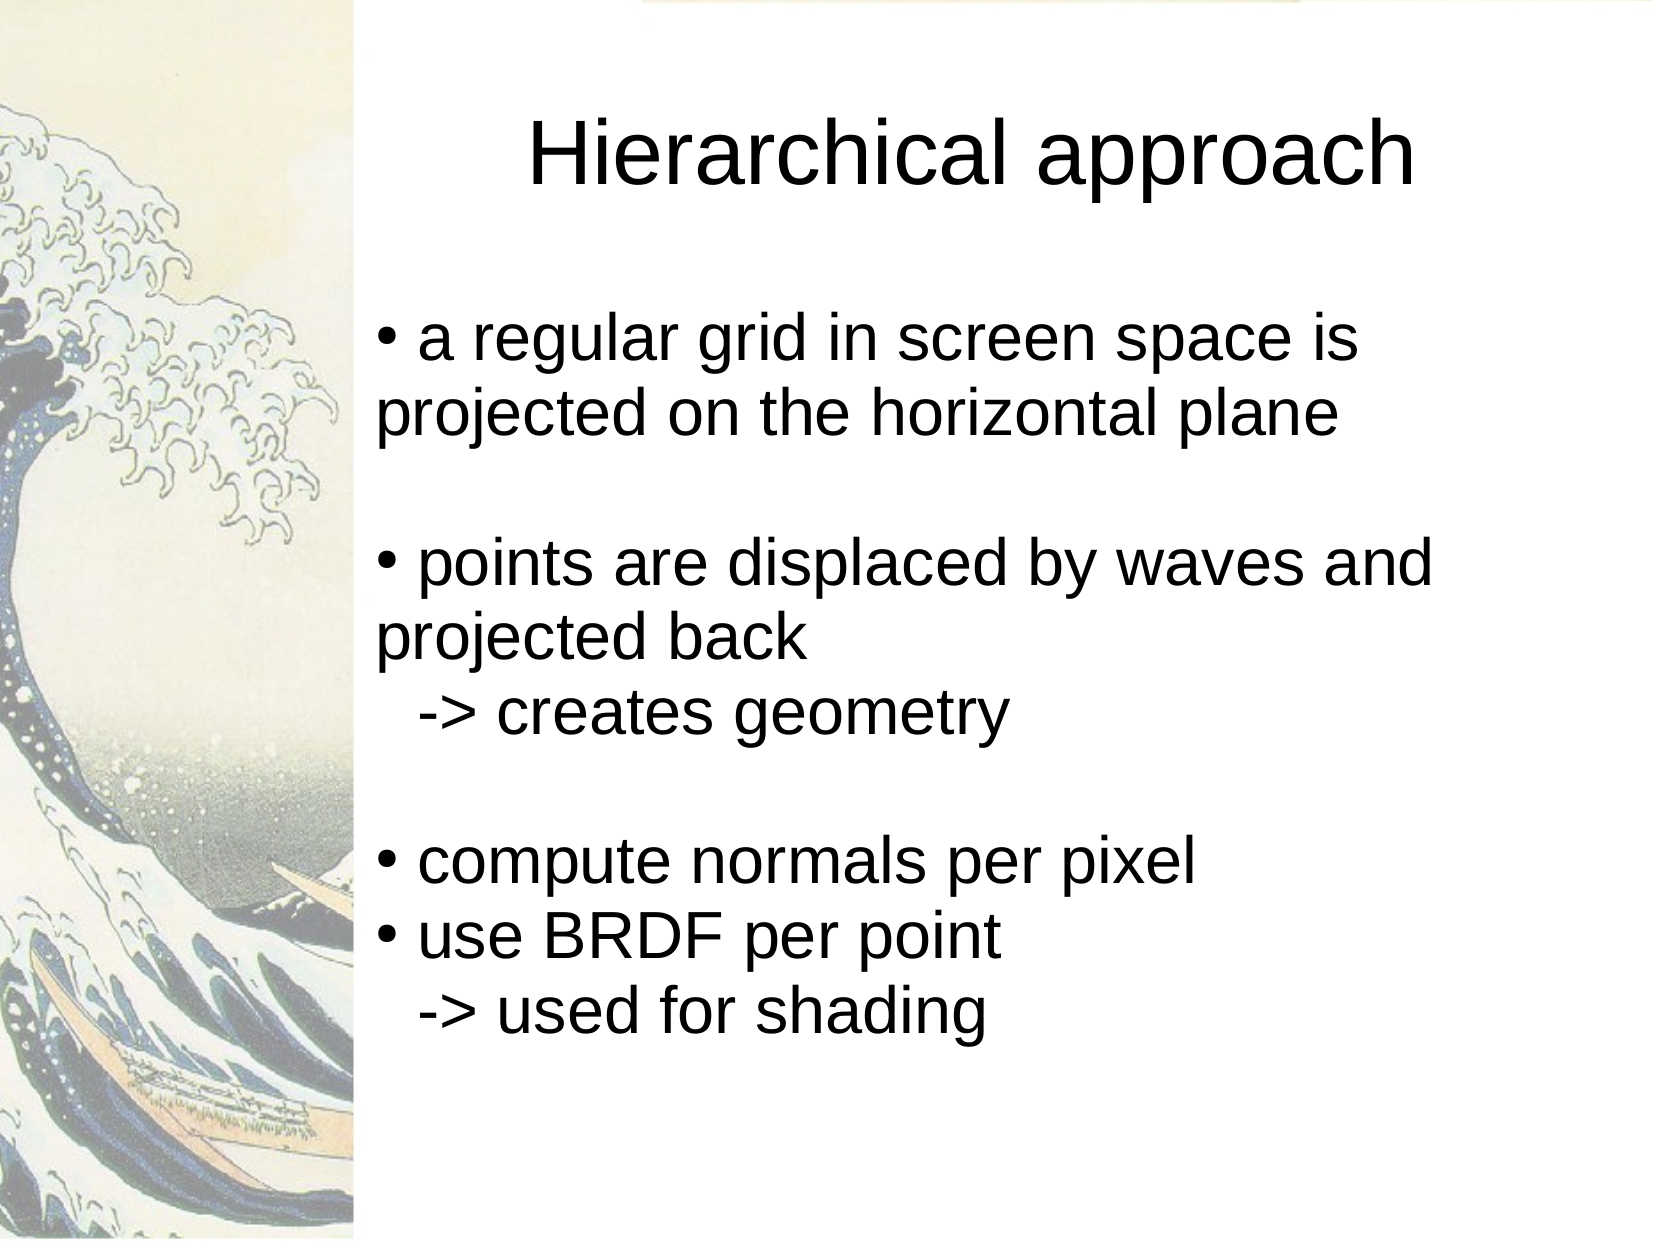

# Hierarchical approach
 a regular grid in screen space is projected on the horizontal plane
 points are displaced by waves and projected back
 -> creates geometry
 compute normals per pixel
 use BRDF per point
 -> used for shading